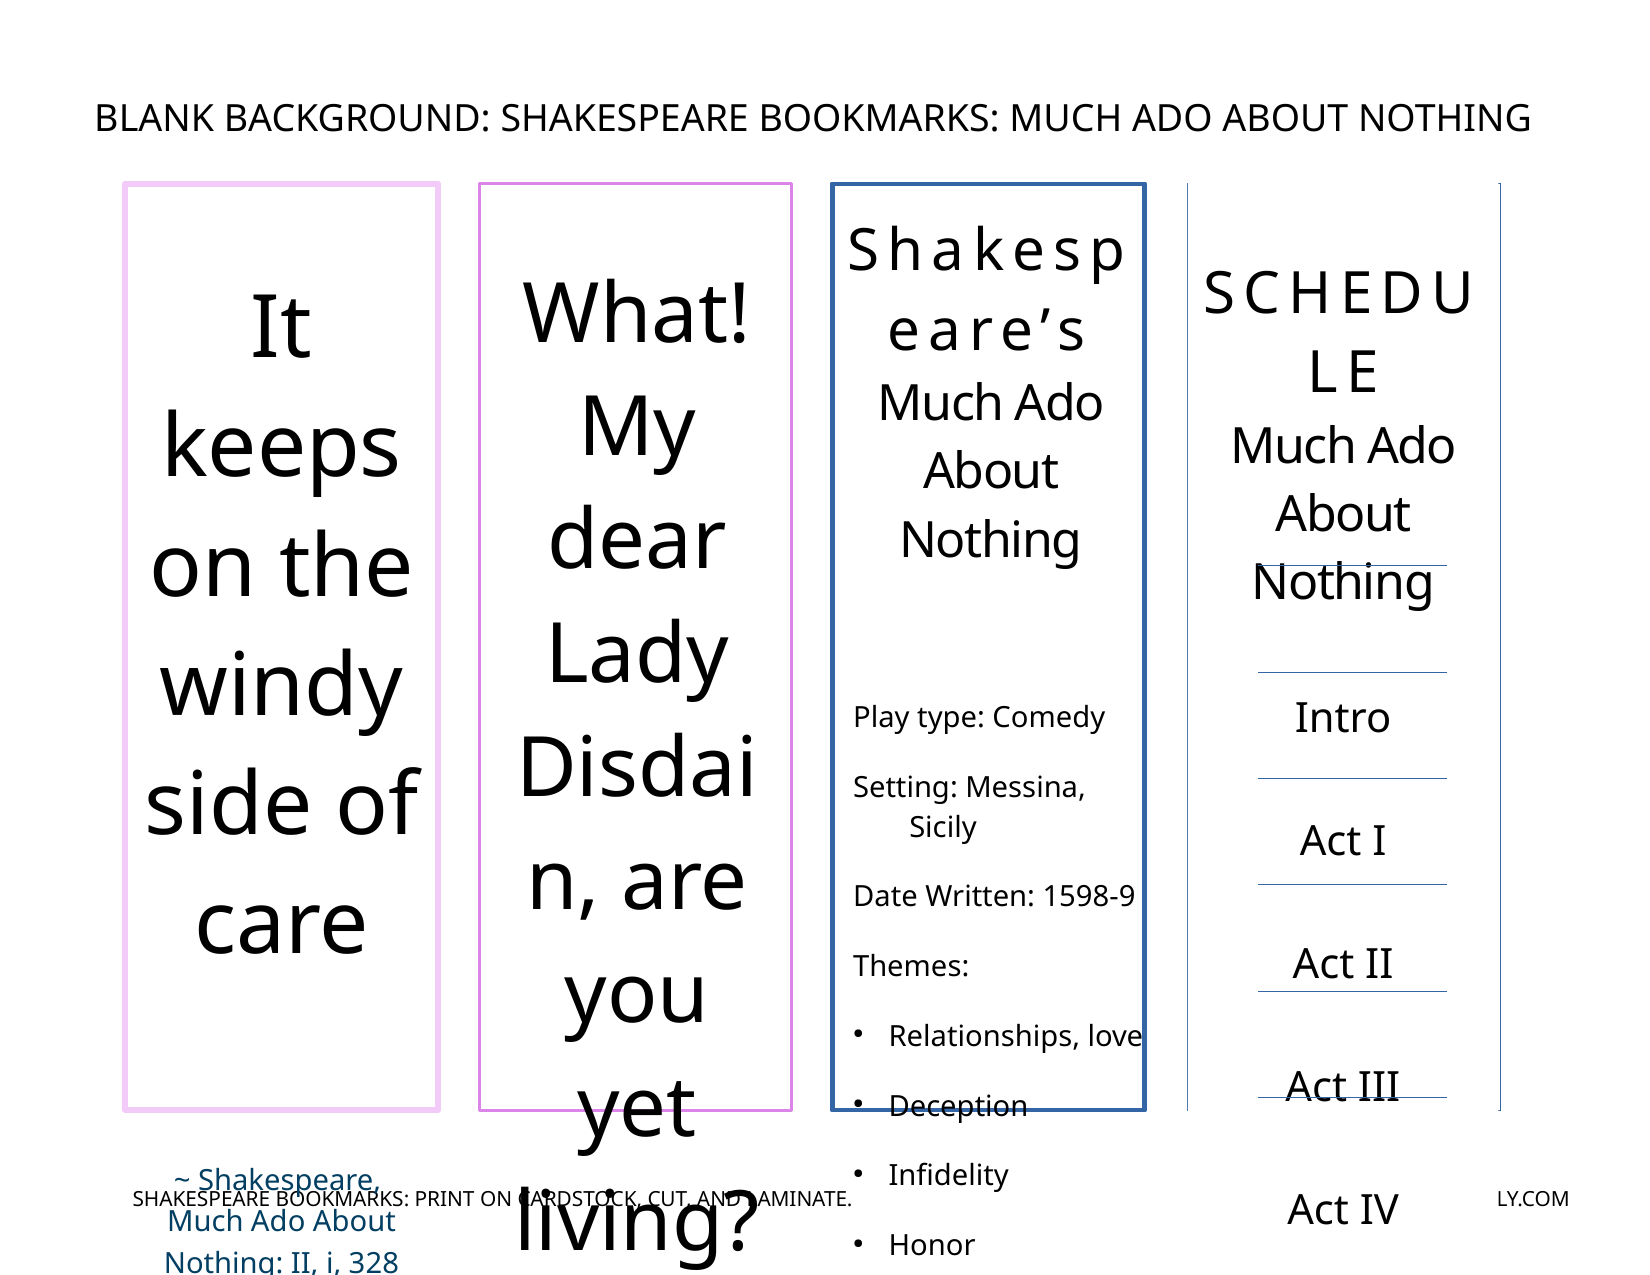

Blank background: Shakespeare bookmarks: Much Ado About Nothing
SCHEDULE
Much Ado About Nothing
Intro
Act I
Act II
Act III
Act IV
Act V
What! My dear Lady Disdain, are you yet living?
~ Shakespeare,
Much Ado About Nothing: I, i, 123
It keeps on the windy side of care
~ Shakespeare,
Much Ado About Nothing: II, i, 328
Shakespeare’s Much Ado About Nothing
Play type: Comedy
Setting: Messina, Sicily
Date Written: 1598-9
Themes:
Relationships, love
Deception
Infidelity
Honor
Shakespeare bookmarks: Print on Cardstock, Cut, and laminate.
© 2023 selfeducatingfamily.com